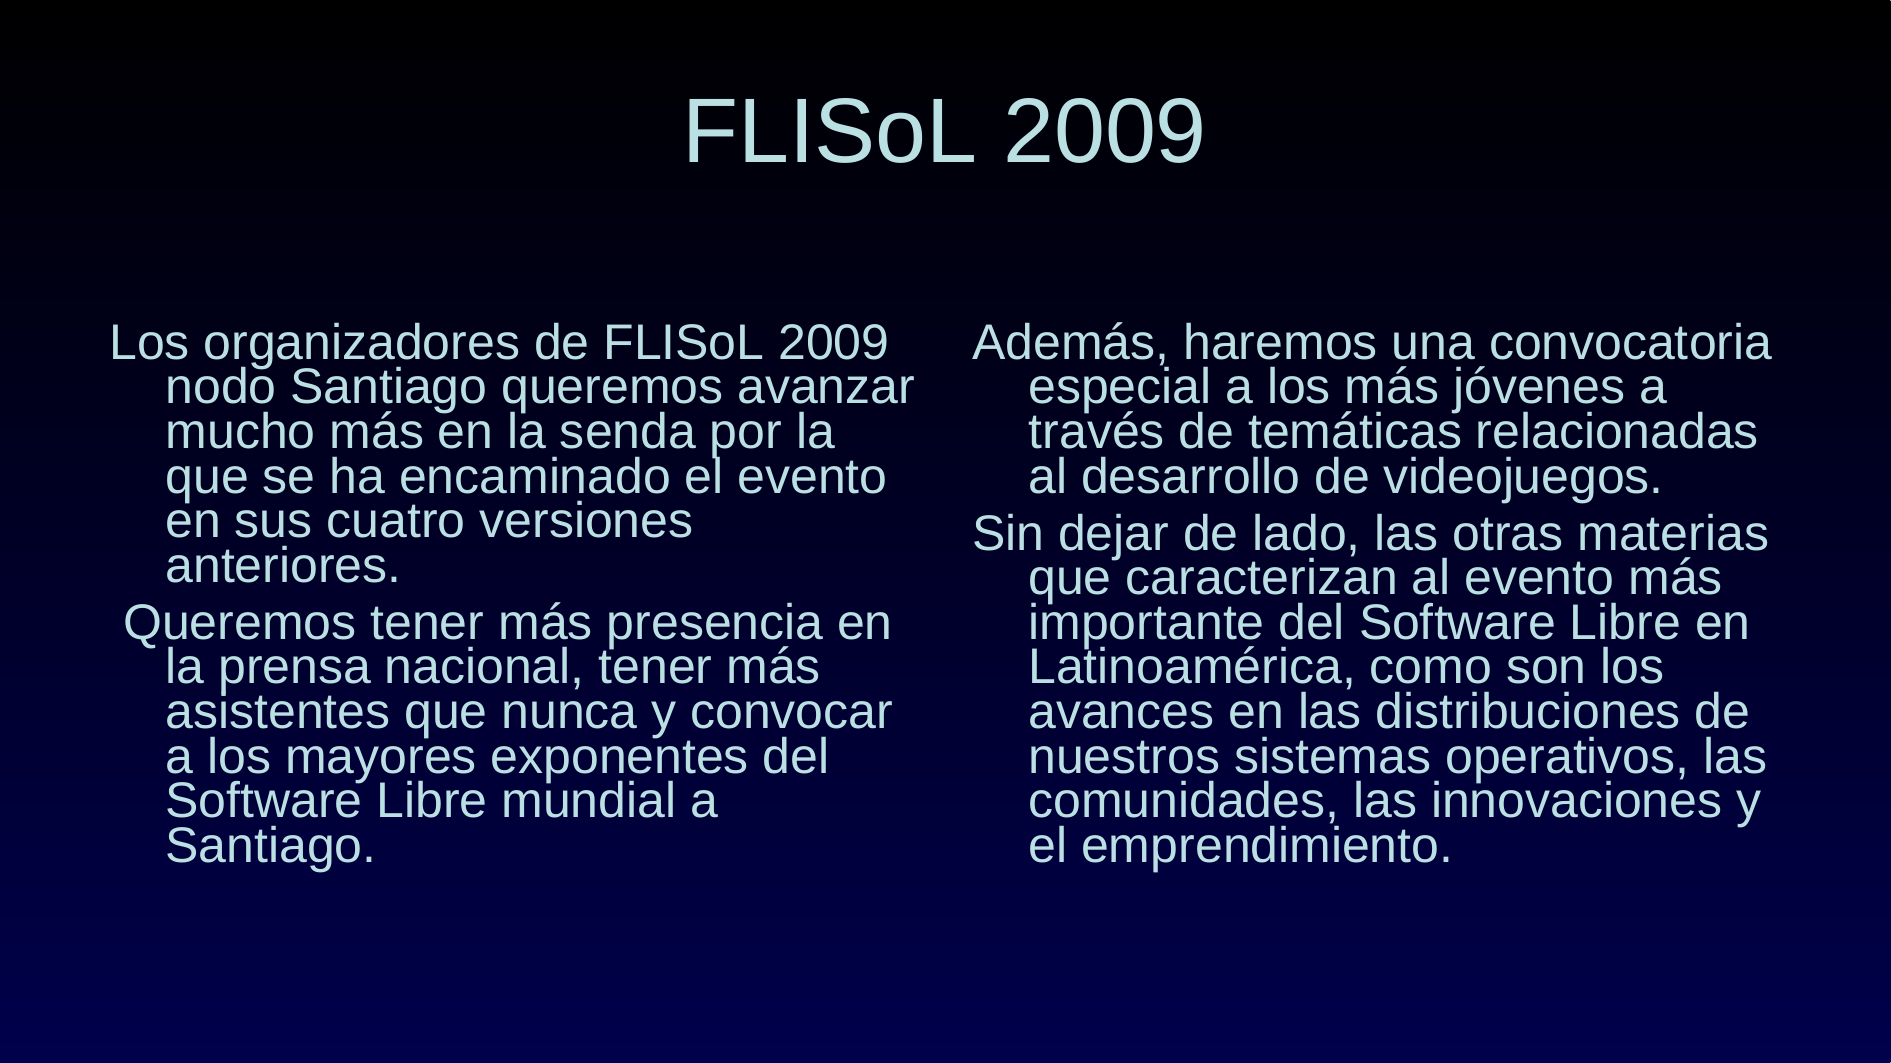

# FLISoL 2009
Los organizadores de FLISoL 2009 nodo Santiago queremos avanzar mucho más en la senda por la que se ha encaminado el evento en sus cuatro versiones anteriores.
 Queremos tener más presencia en la prensa nacional, tener más asistentes que nunca y convocar a los mayores exponentes del Software Libre mundial a Santiago.
Además, haremos una convocatoria especial a los más jóvenes a través de temáticas relacionadas al desarrollo de videojuegos.
Sin dejar de lado, las otras materias que caracterizan al evento más importante del Software Libre en Latinoamérica, como son los avances en las distribuciones de nuestros sistemas operativos, las comunidades, las innovaciones y el emprendimiento.